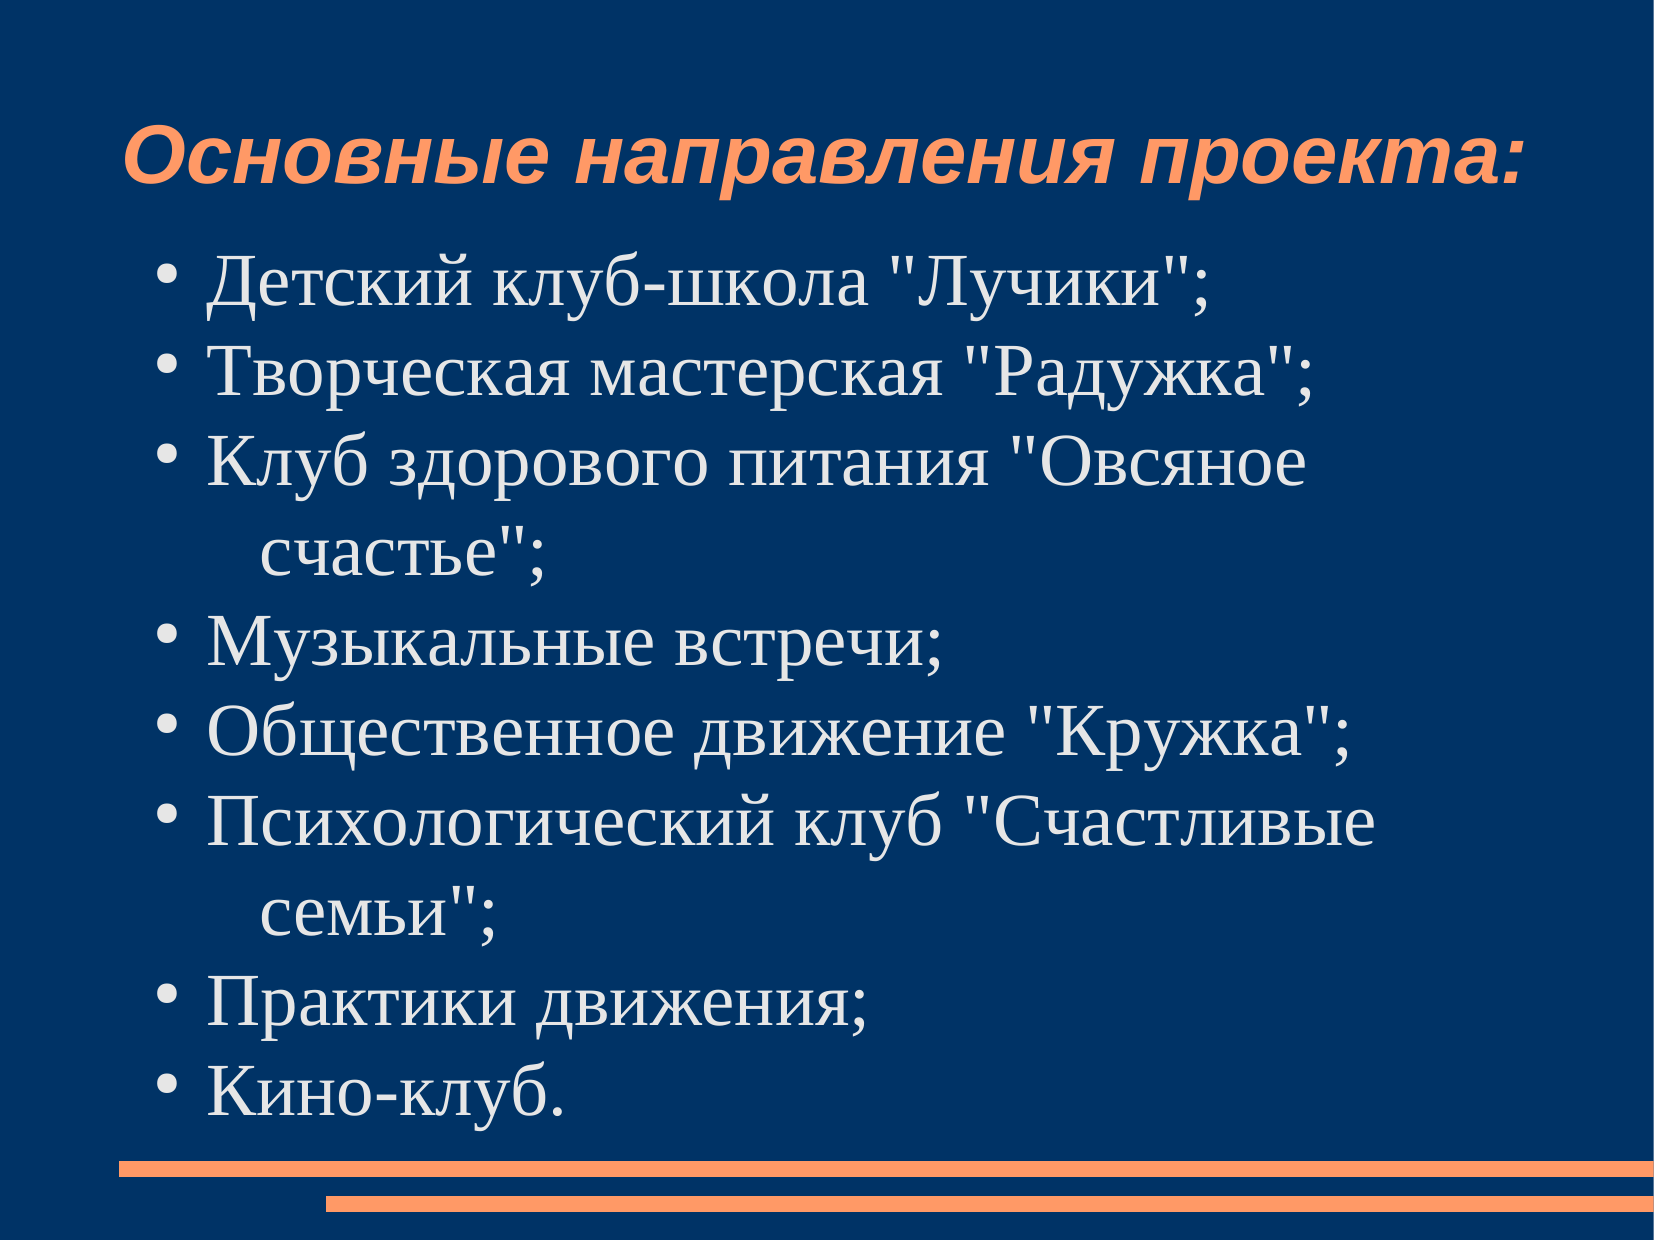

# Основные направления проекта:
Детский клуб-школа "Лучики";
Творческая мастерская "Радужка";
Клуб здорового питания "Овсяное счастье";
Музыкальные встречи;
Общественное движение "Кружка";
Психологический клуб "Счастливые семьи";
Практики движения;
Кино-клуб.